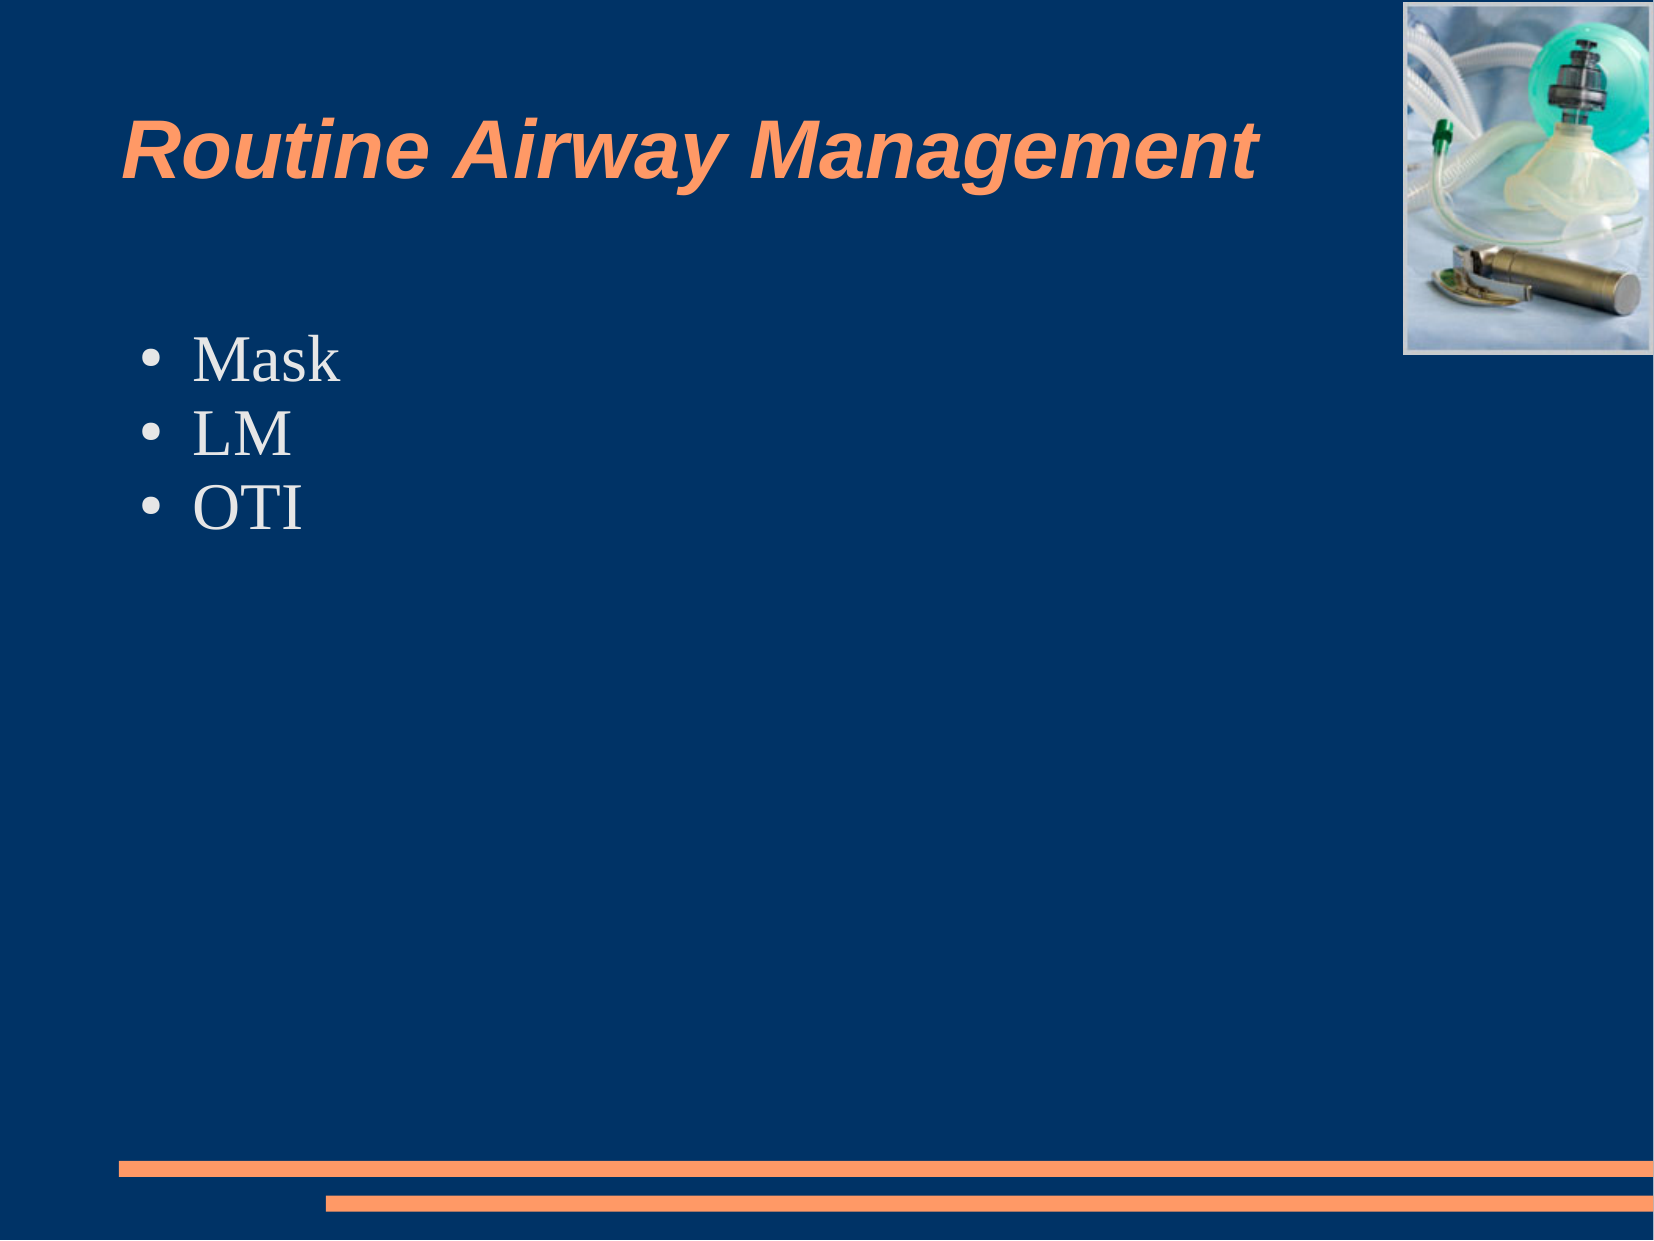

# Routine Airway Management
Mask
LM
OTI